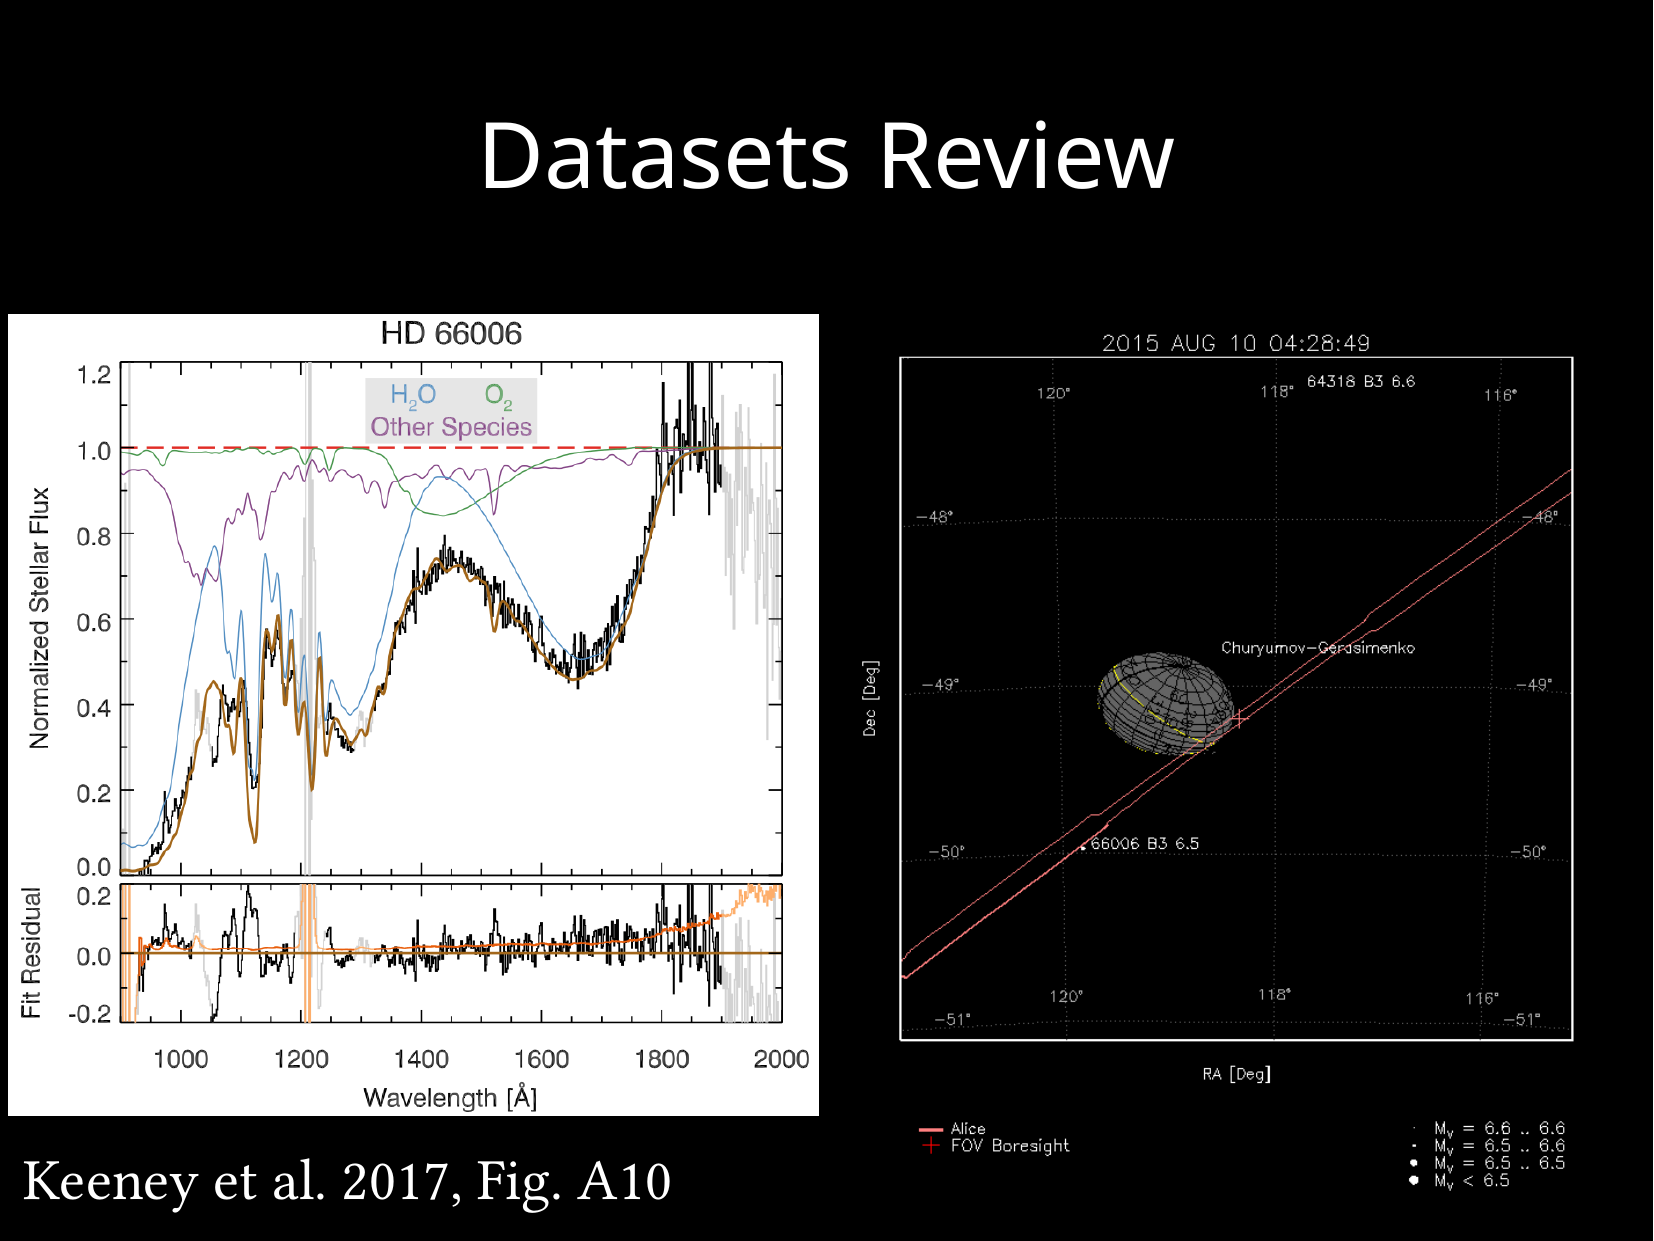

# Datasets Review
Keeney et al. 2017, Fig. A10